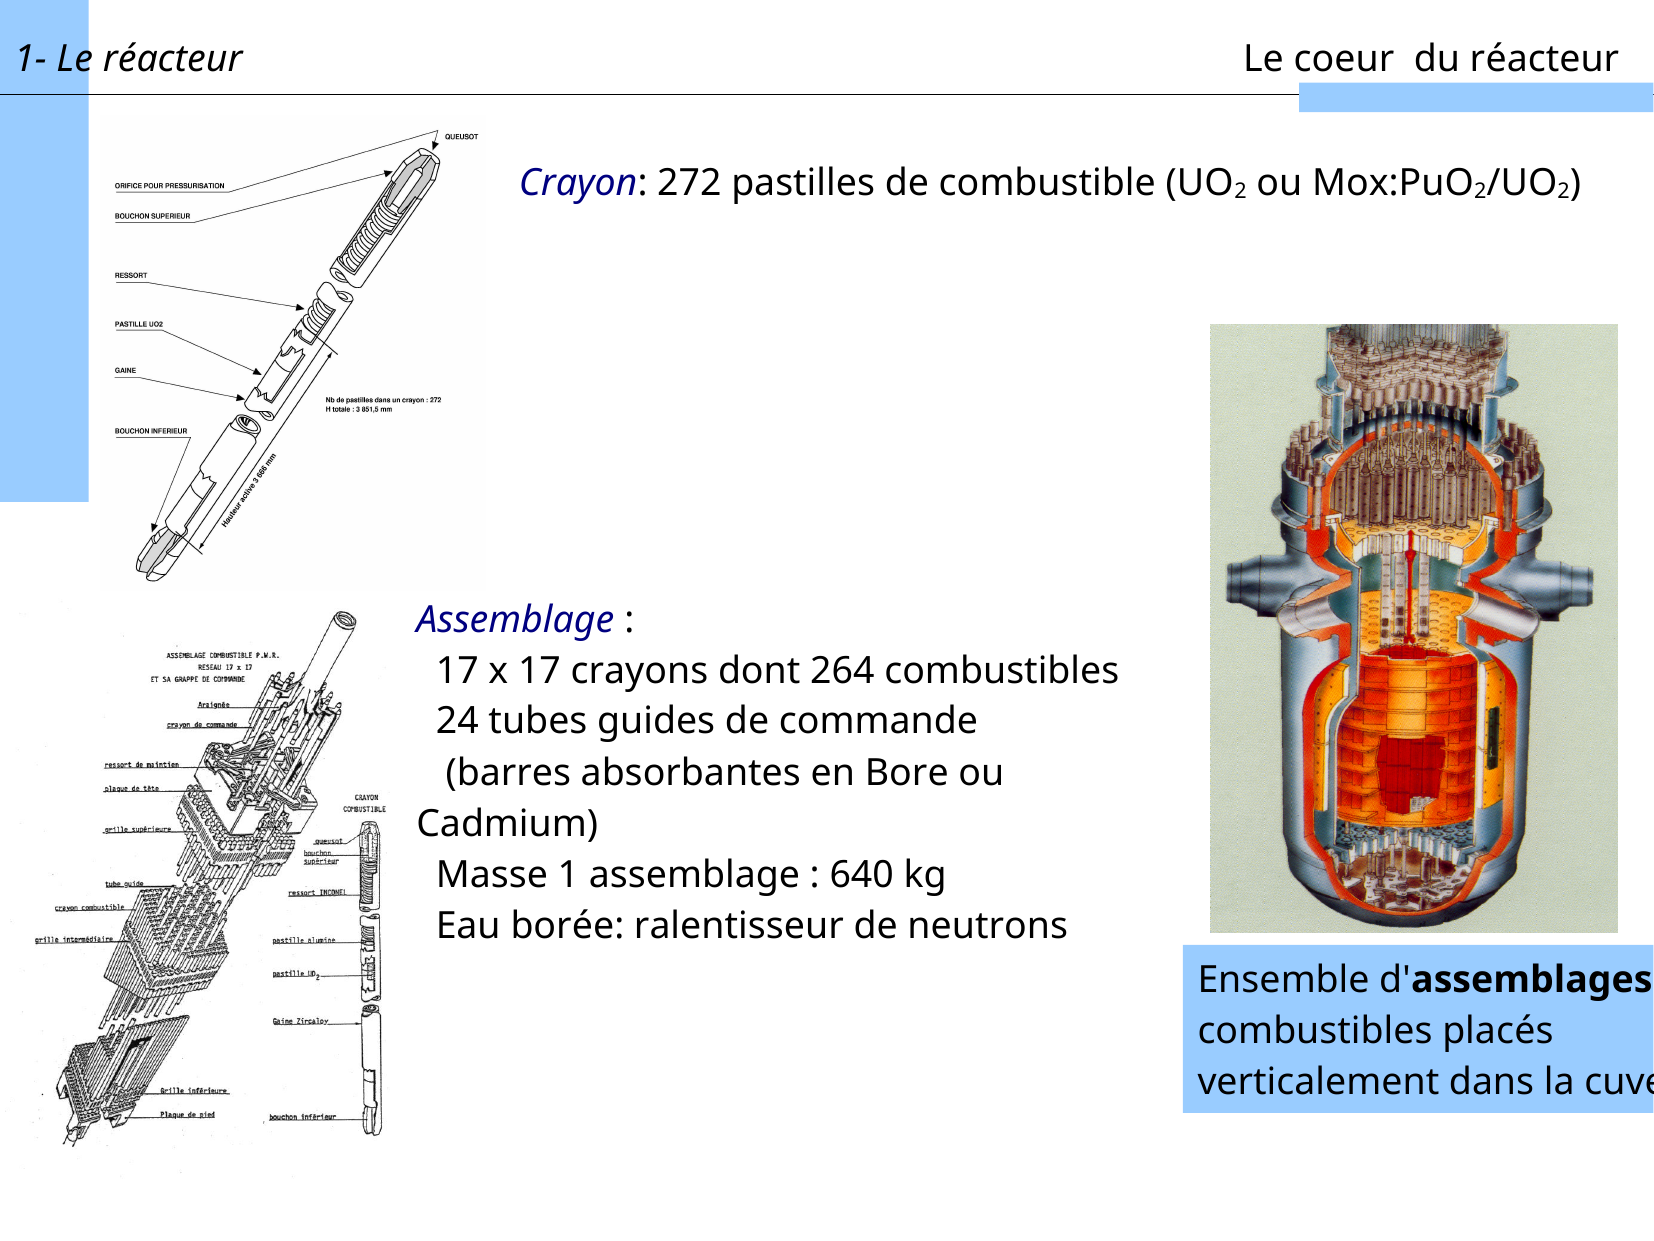

Le coeur du réacteur
1- Le réacteur
Crayon: 272 pastilles de combustible (UO2 ou Mox:PuO2/UO2)
Assemblage :
 17 x 17 crayons dont 264 combustibles
 24 tubes guides de commande
 (barres absorbantes en Bore ou Cadmium)
 Masse 1 assemblage : 640 kg
 Eau borée: ralentisseur de neutrons
Ensemble d'assemblages
combustibles placés
verticalement dans la cuve